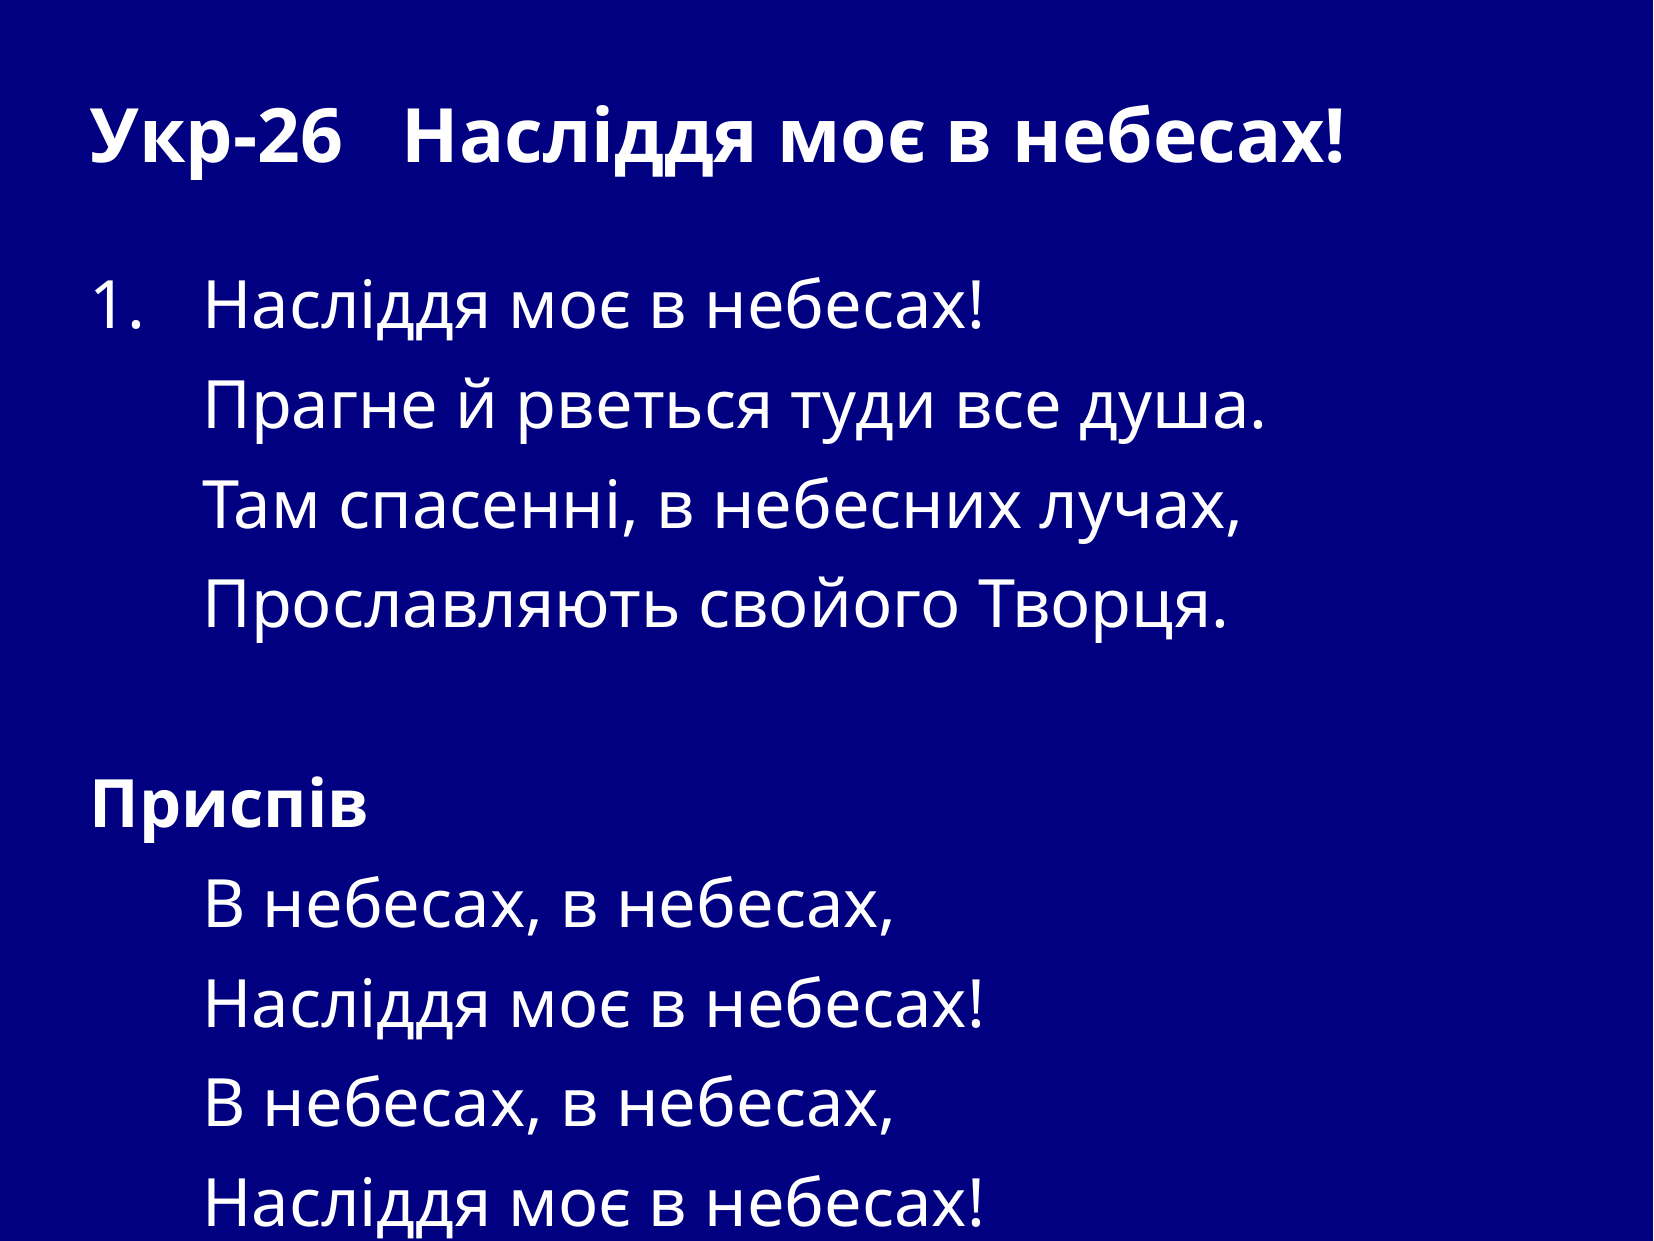

Укр-26 Насліддя моє в небесах!
1.	Насліддя моє в небесах!
	Прагне й рветься туди все душа.
	Там спасенні, в небесних лучах,
	Прославляють свойого Творця.
Приспів
	В небесах, в небесах,
	Насліддя моє в небесах!
	В небесах, в небесах,
	Насліддя моє в небесах!